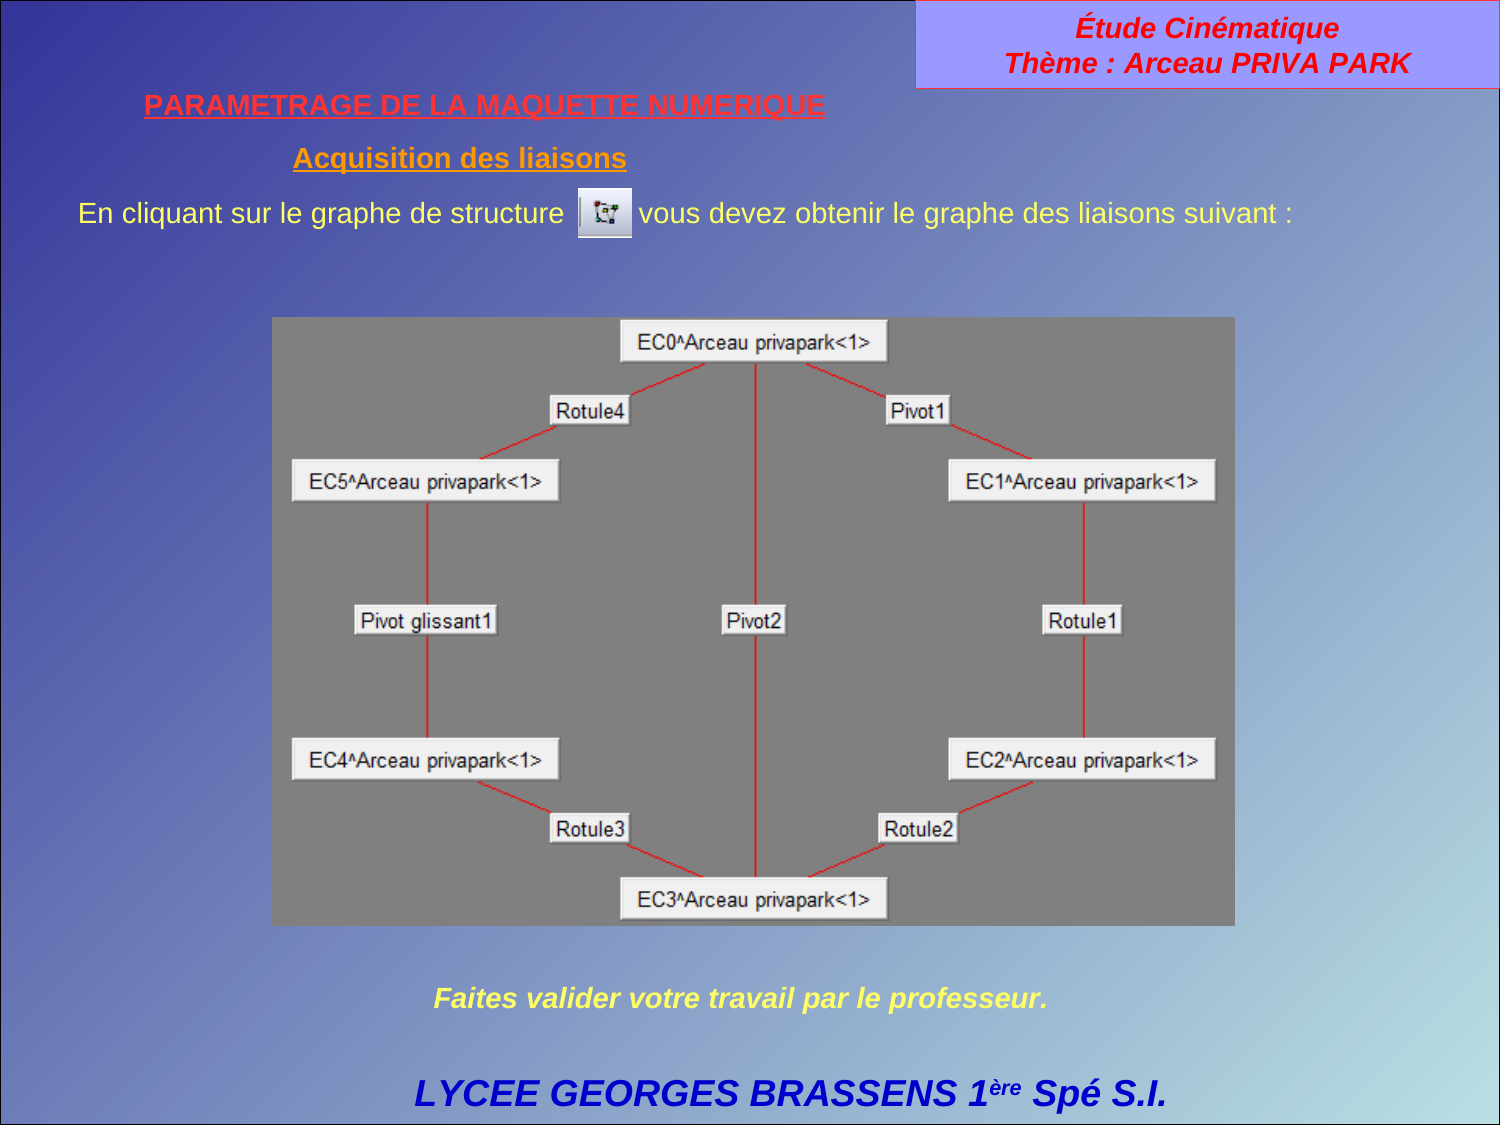

PARAMETRAGE DE LA MAQUETTE NUMERIQUE
Acquisition des liaisons
En cliquant sur le graphe de structure vous devez obtenir le graphe des liaisons suivant :
Faites valider votre travail par le professeur.